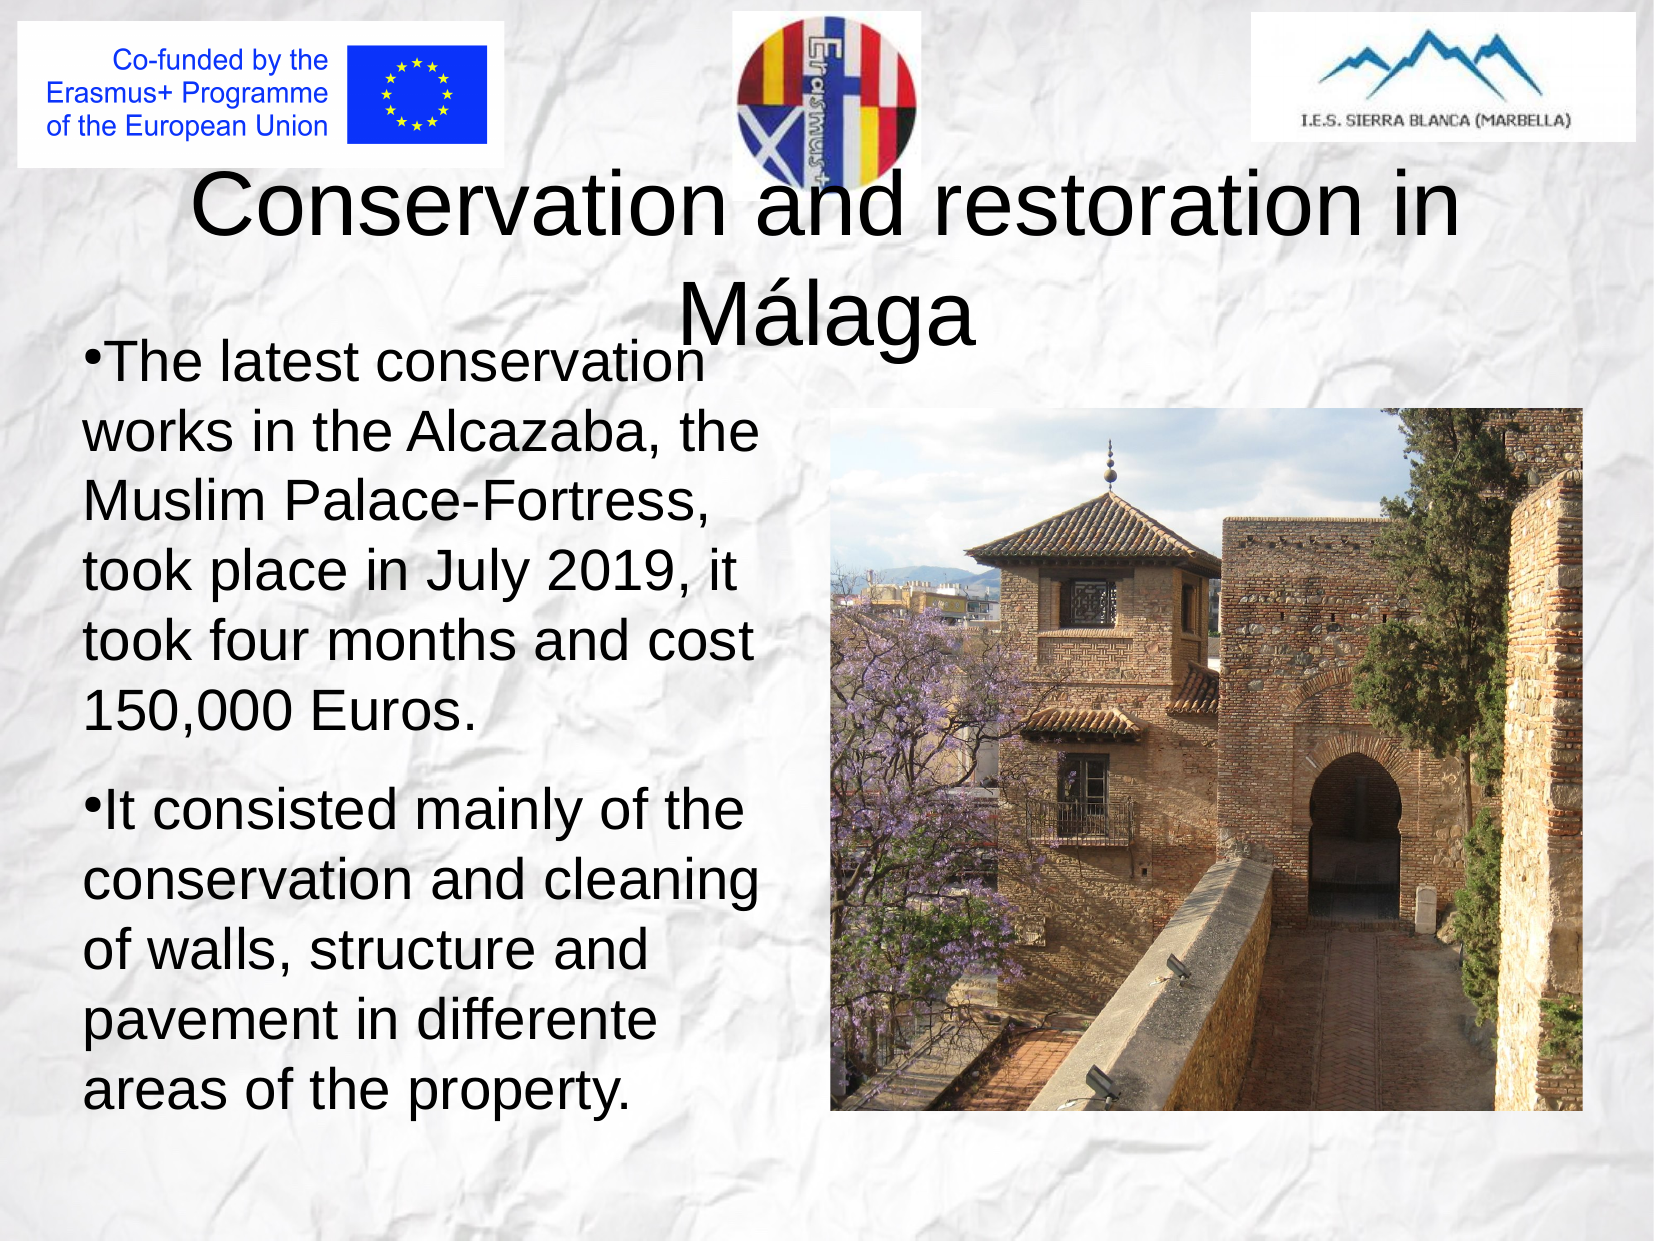

# Conservation and restoration in Málaga
The latest conservation works in the Alcazaba, the Muslim Palace-Fortress, took place in July 2019, it took four months and cost 150,000 Euros.
It consisted mainly of the conservation and cleaning of walls, structure and pavement in differente areas of the property.